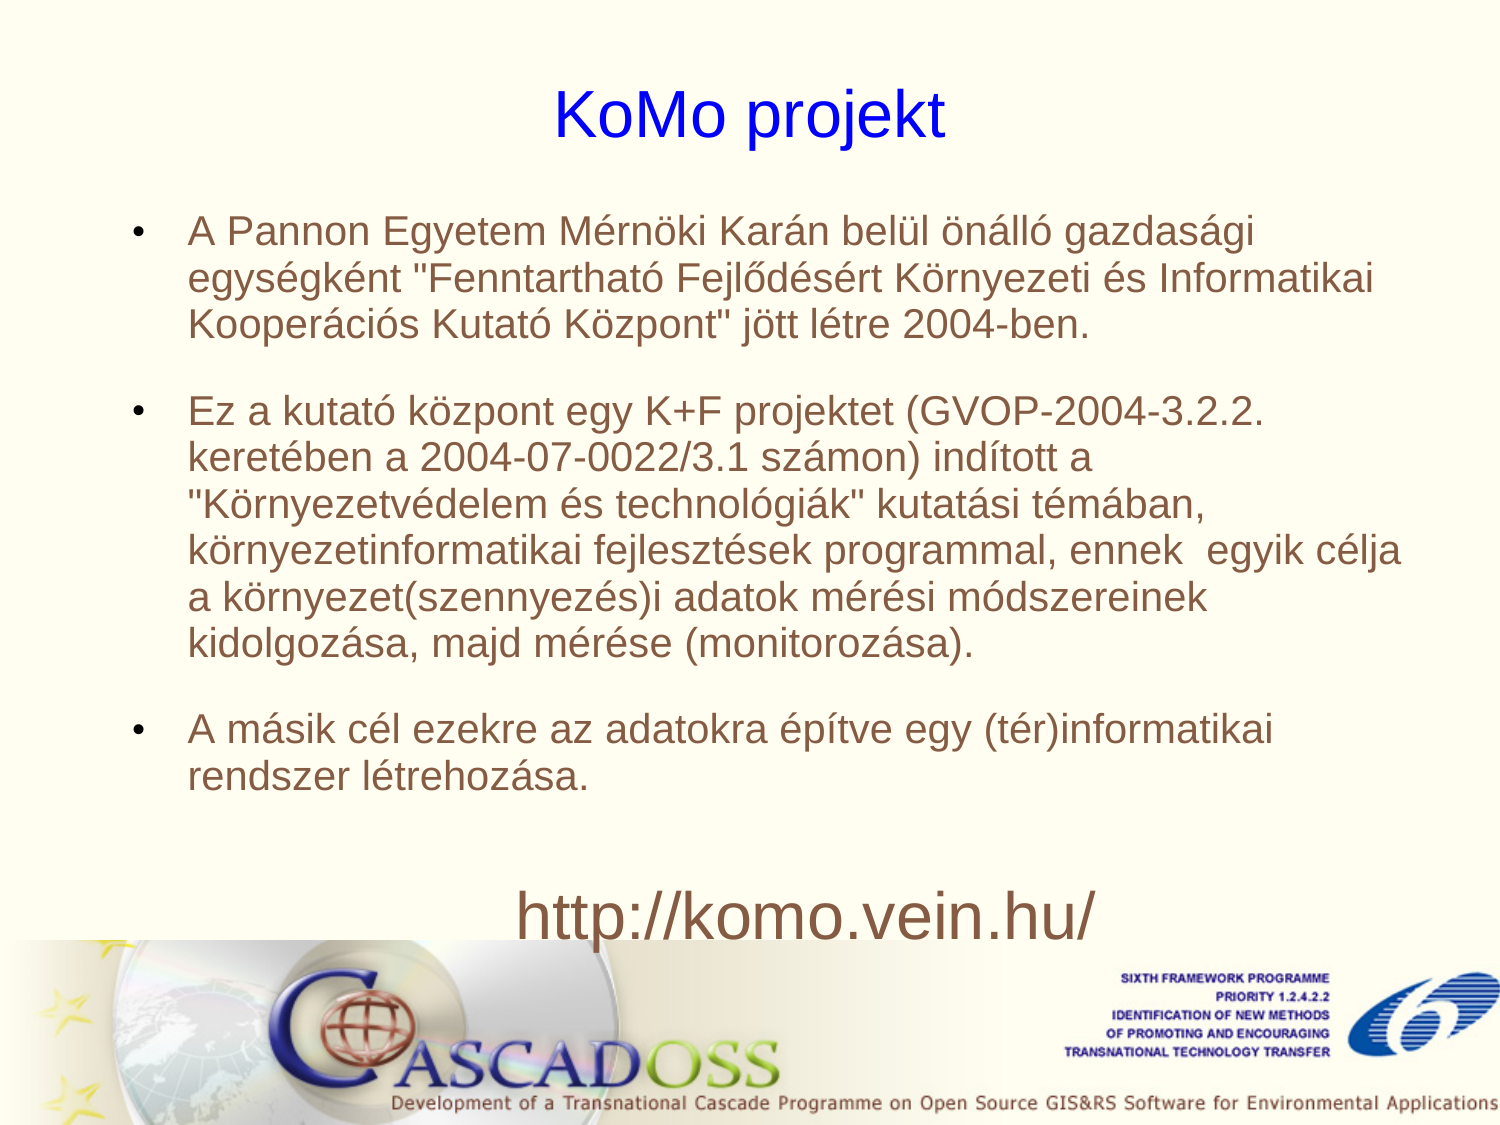

# KoMo projekt
A Pannon Egyetem Mérnöki Karán belül önálló gazdasági egységként "Fenntartható Fejlődésért Környezeti és Informatikai Kooperációs Kutató Központ" jött létre 2004-ben.
Ez a kutató központ egy K+F projektet (GVOP-2004-3.2.2. keretében a 2004-07-0022/3.1 számon) indított a "Környezetvédelem és technológiák" kutatási témában, környezetinformatikai fejlesztések programmal, ennek egyik célja a környezet(szennyezés)i adatok mérési módszereinek kidolgozása, majd mérése (monitorozása).
A másik cél ezekre az adatokra építve egy (tér)informatikai rendszer létrehozása.
http://komo.vein.hu/